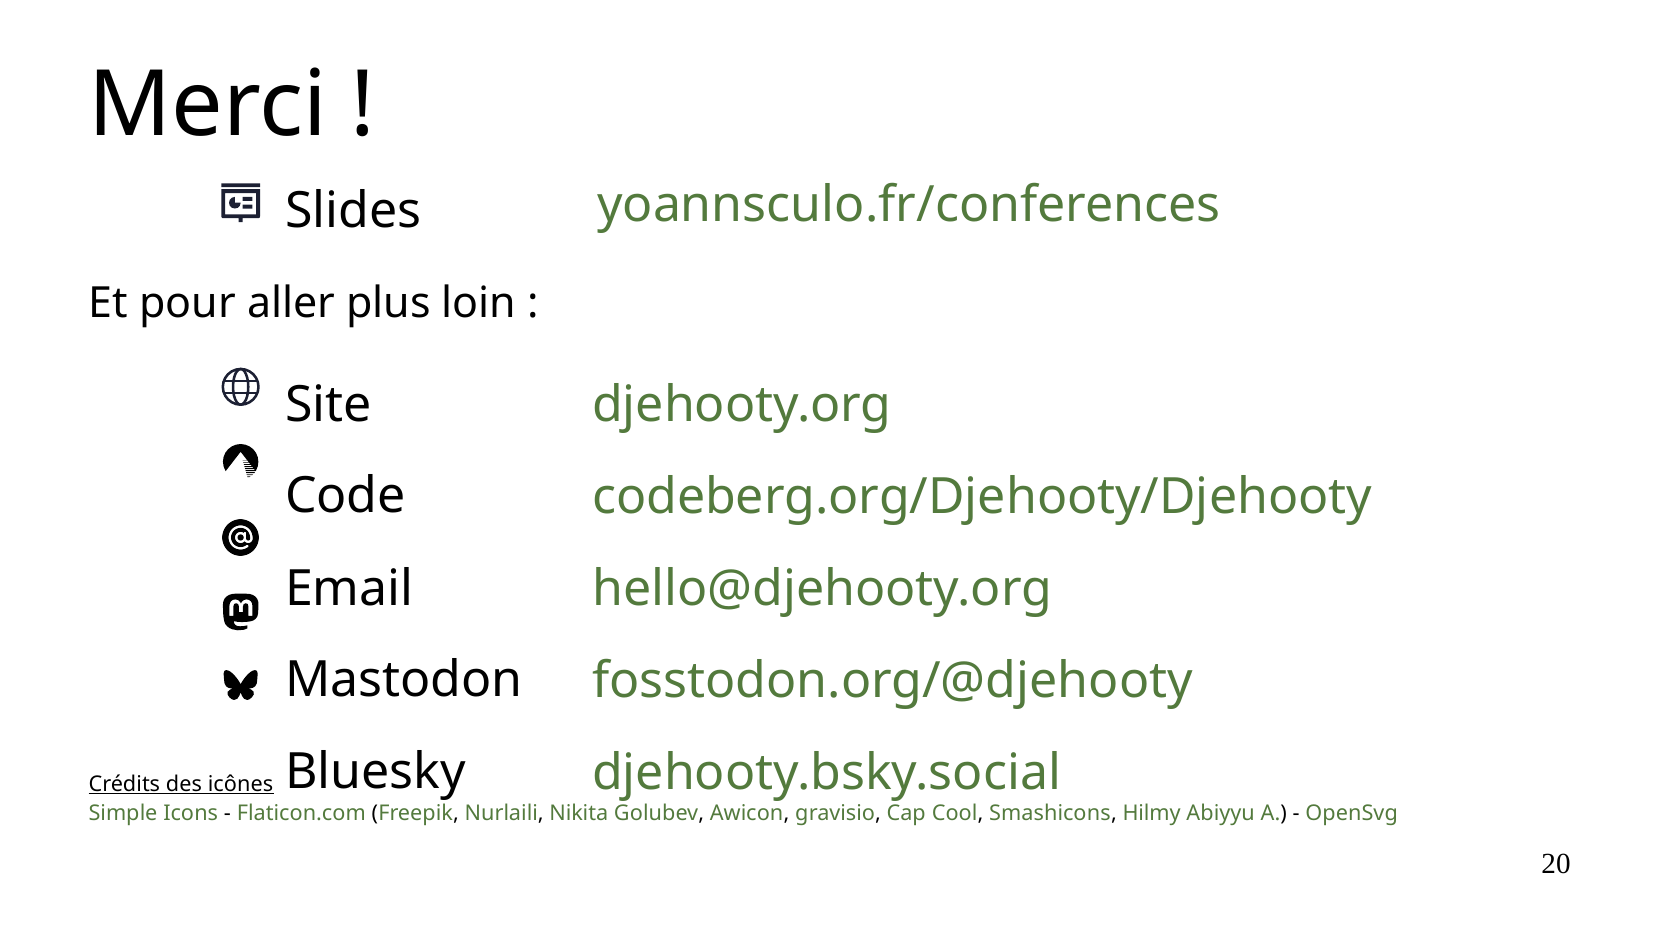

# Merci !
yoannsculo.fr/conferences
Slides
Et pour aller plus loin :
Site
Code
Email
Mastodon
Bluesky
djehooty.org
codeberg.org/Djehooty/Djehooty
hello@djehooty.org
fosstodon.org/@djehooty
djehooty.bsky.social
Crédits des icônes
Simple Icons - Flaticon.com (Freepik, Nurlaili, Nikita Golubev, Awicon, gravisio, Cap Cool, Smashicons, Hilmy Abiyyu A.) - OpenSvg
20